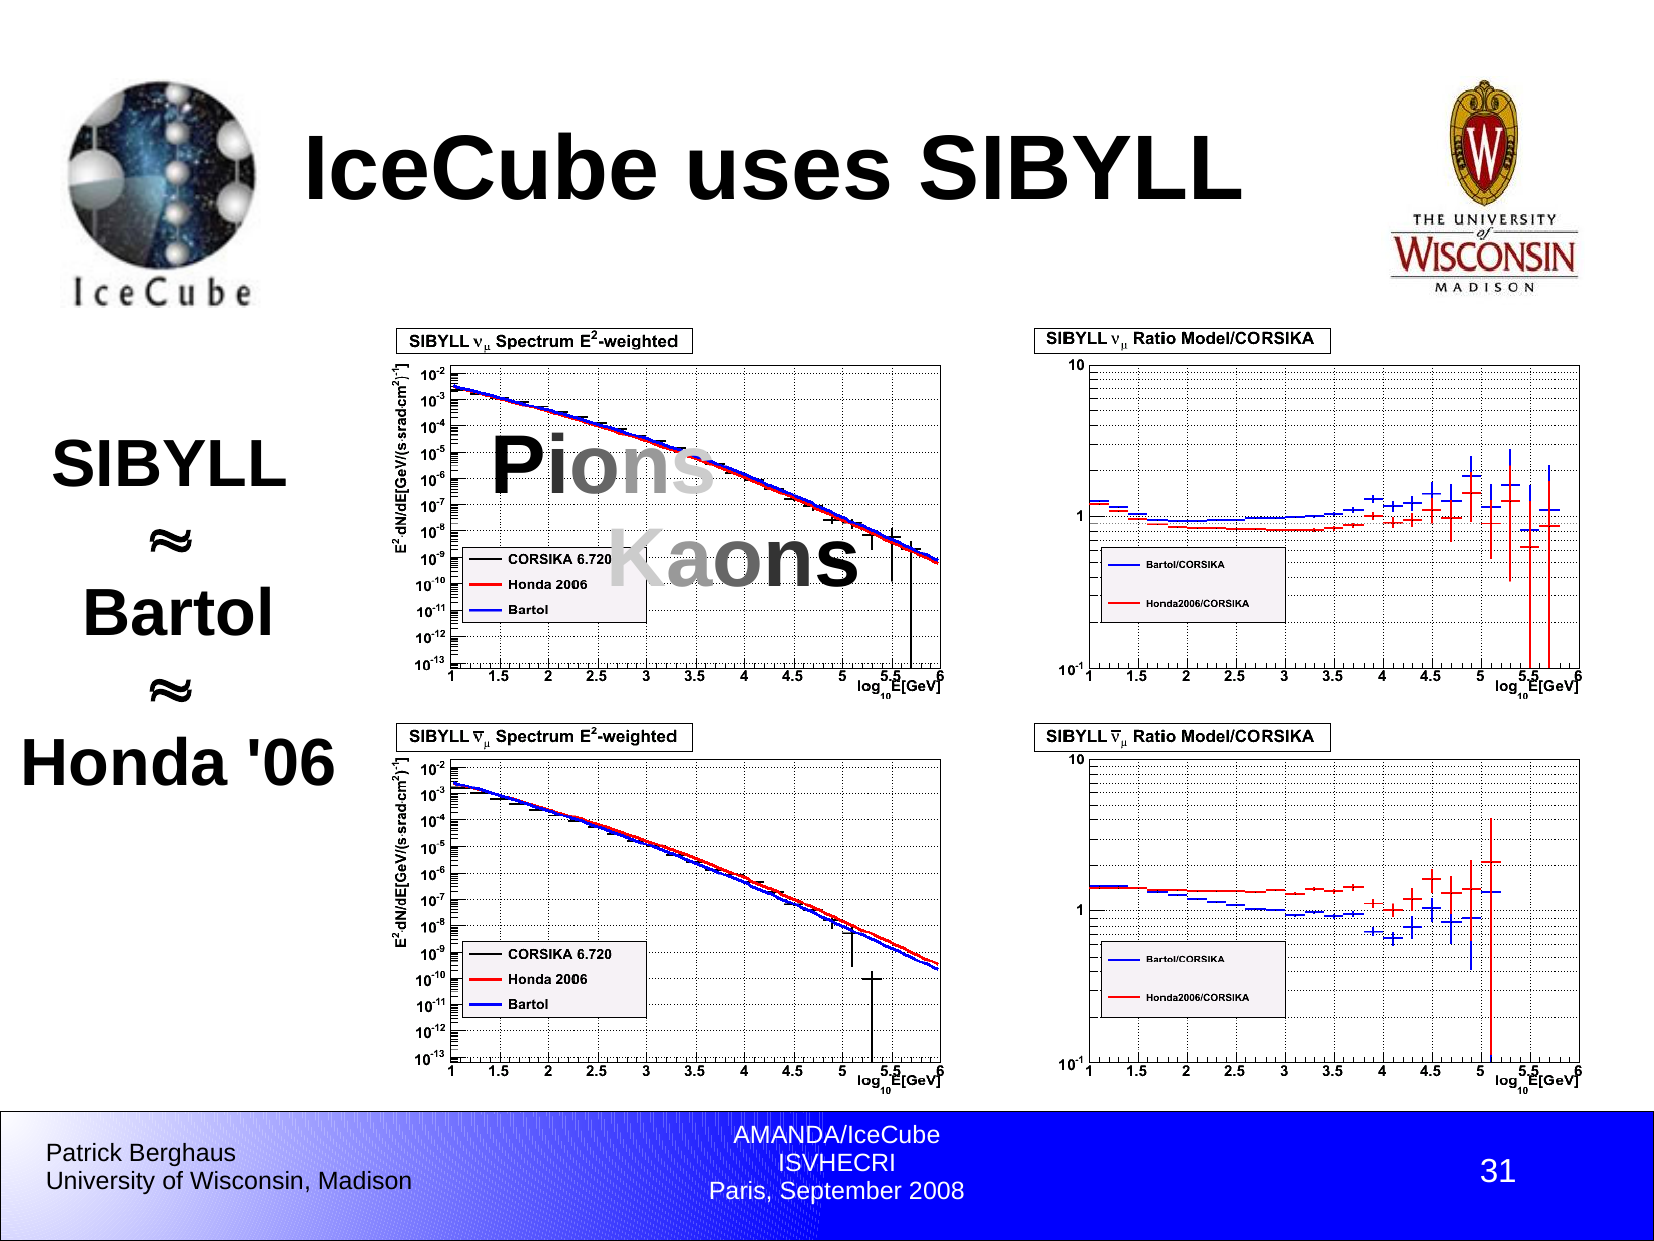

IceCube uses SIBYLL
Pions
 Kaons
SIBYLL
≈
Bartol
≈
Honda '06